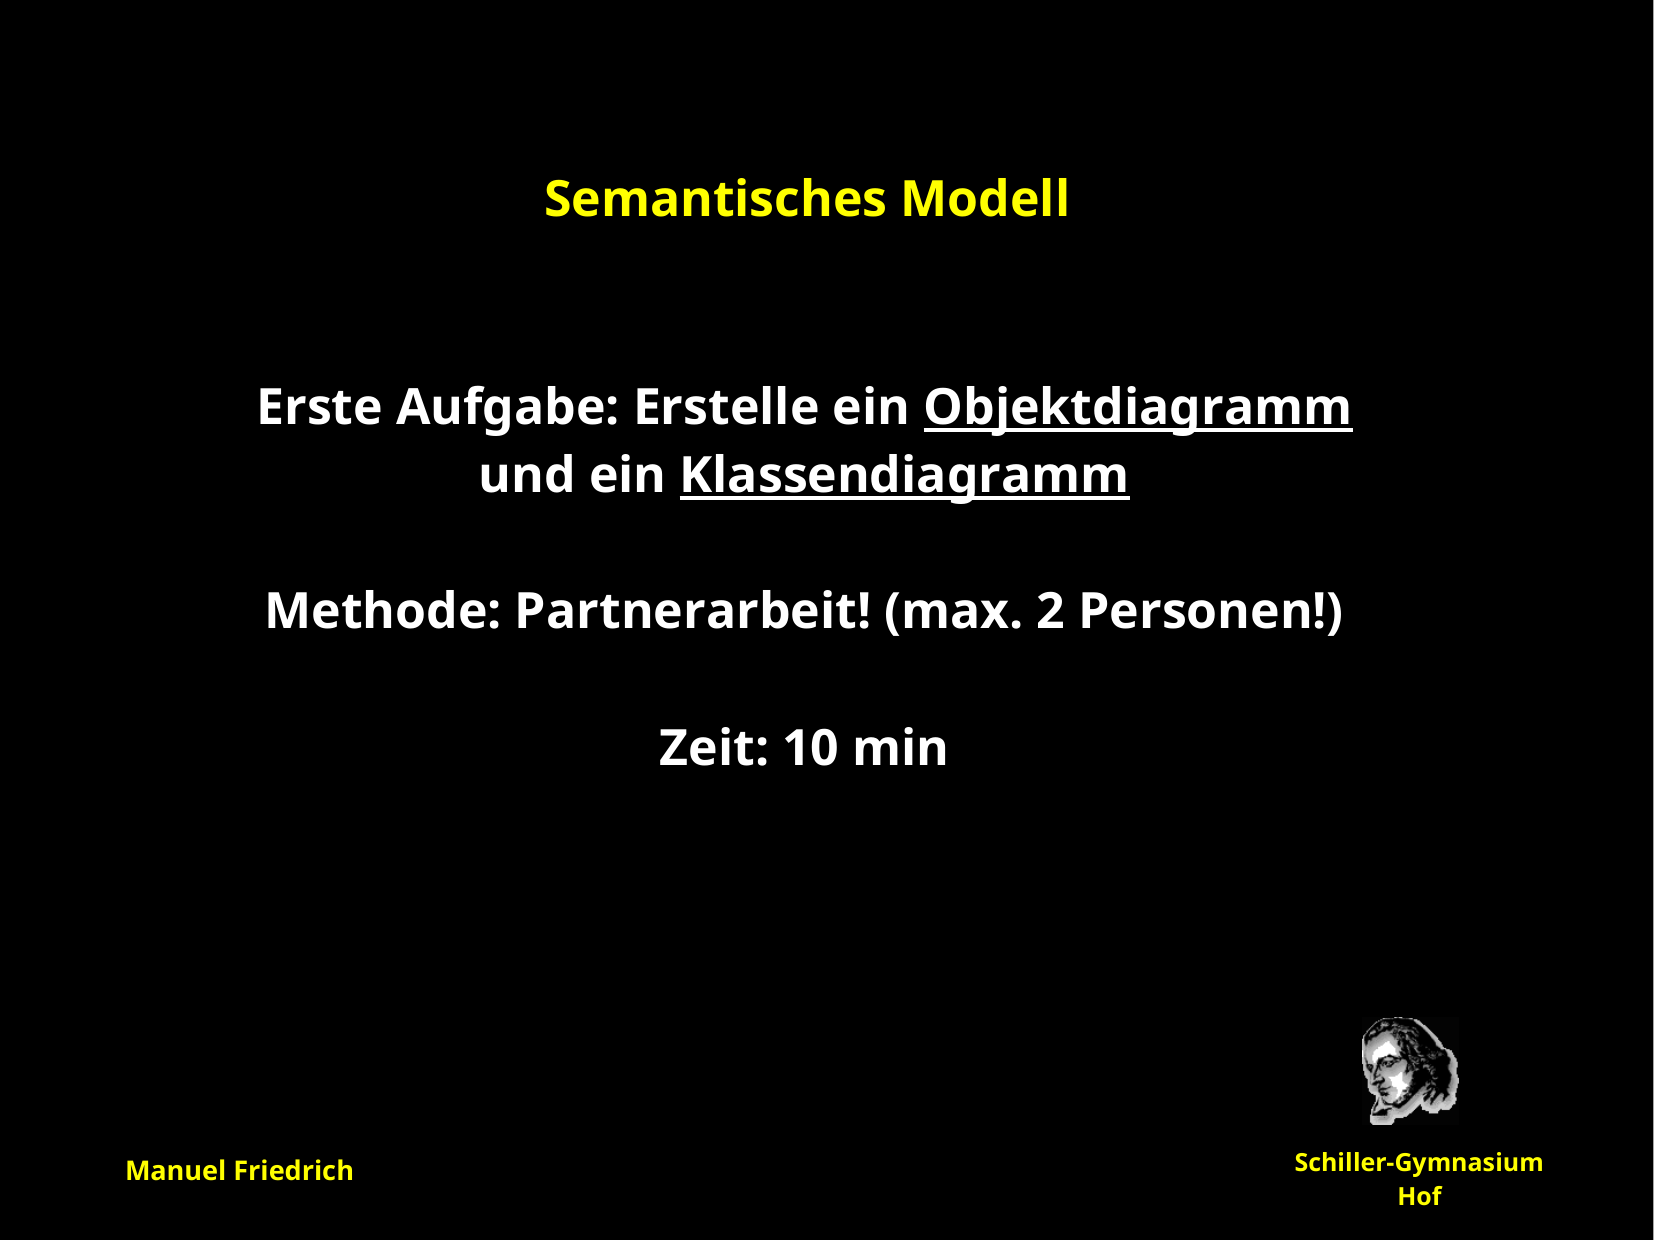

Semantisches Modell
Erste Aufgabe: Erstelle ein Objektdiagramm
und ein Klassendiagramm
Methode: Partnerarbeit! (max. 2 Personen!)
Zeit: 10 min
Schiller-Gymnasium
Hof
Manuel Friedrich